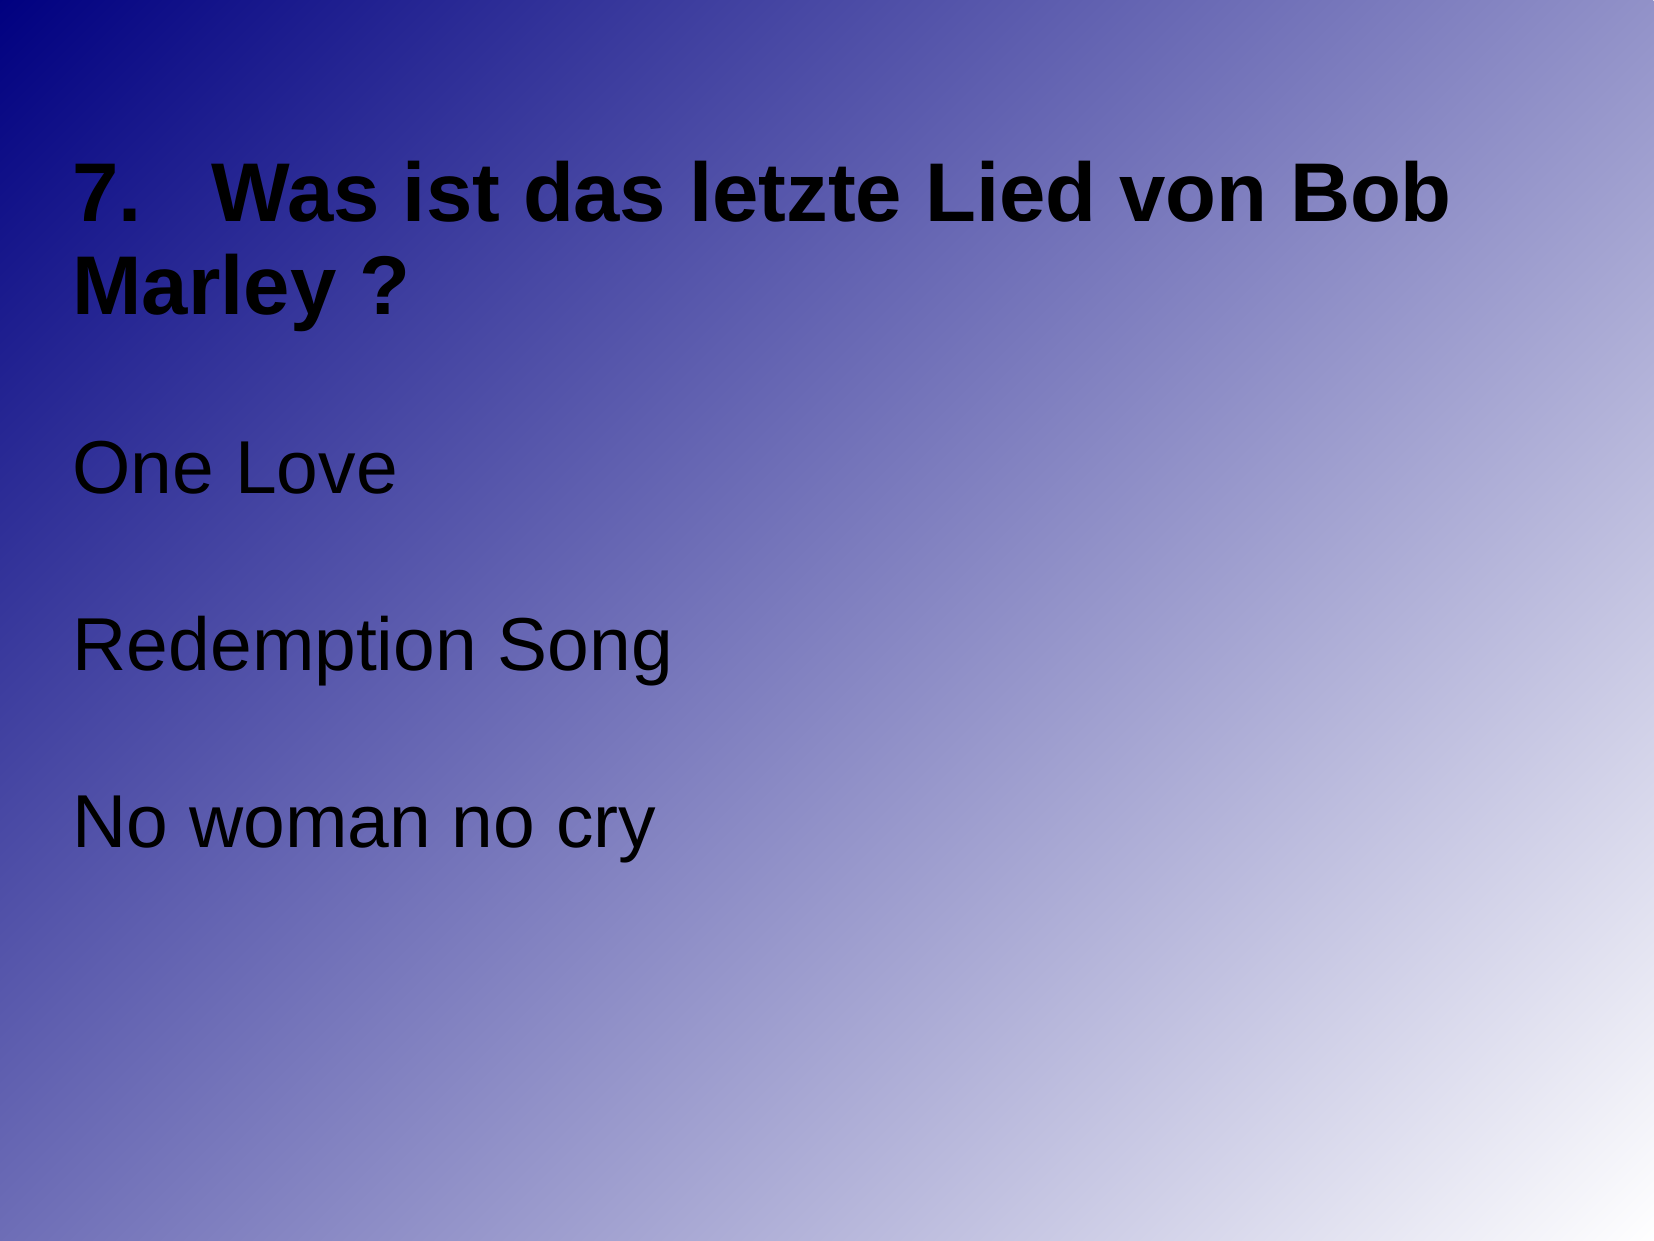

7. Was ist das letzte Lied von Bob Marley ?
One Love
Redemption Song
No woman no cry